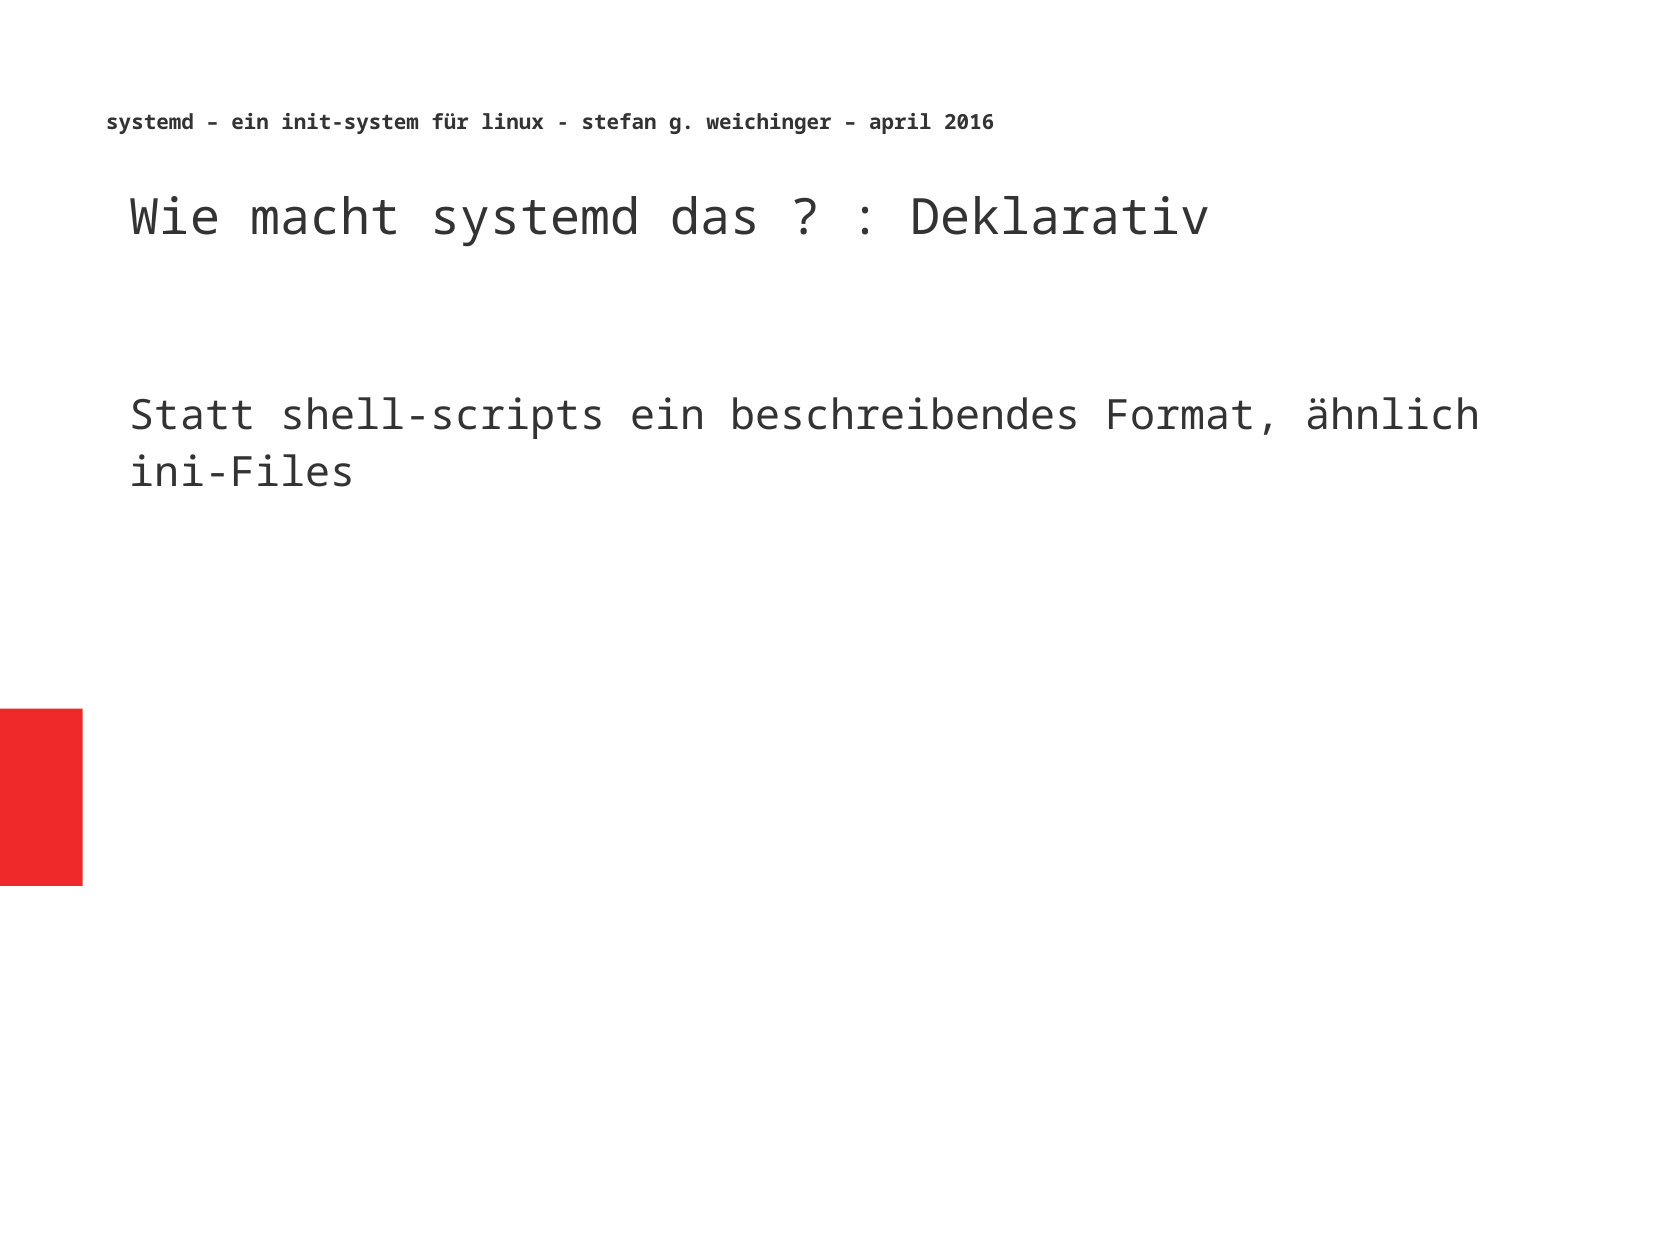

# systemd – ein init-system für linux - stefan g. weichinger – april 2016
Wie macht systemd das ? : Deklarativ
Statt shell-scripts ein beschreibendes Format, ähnlich ini-Files